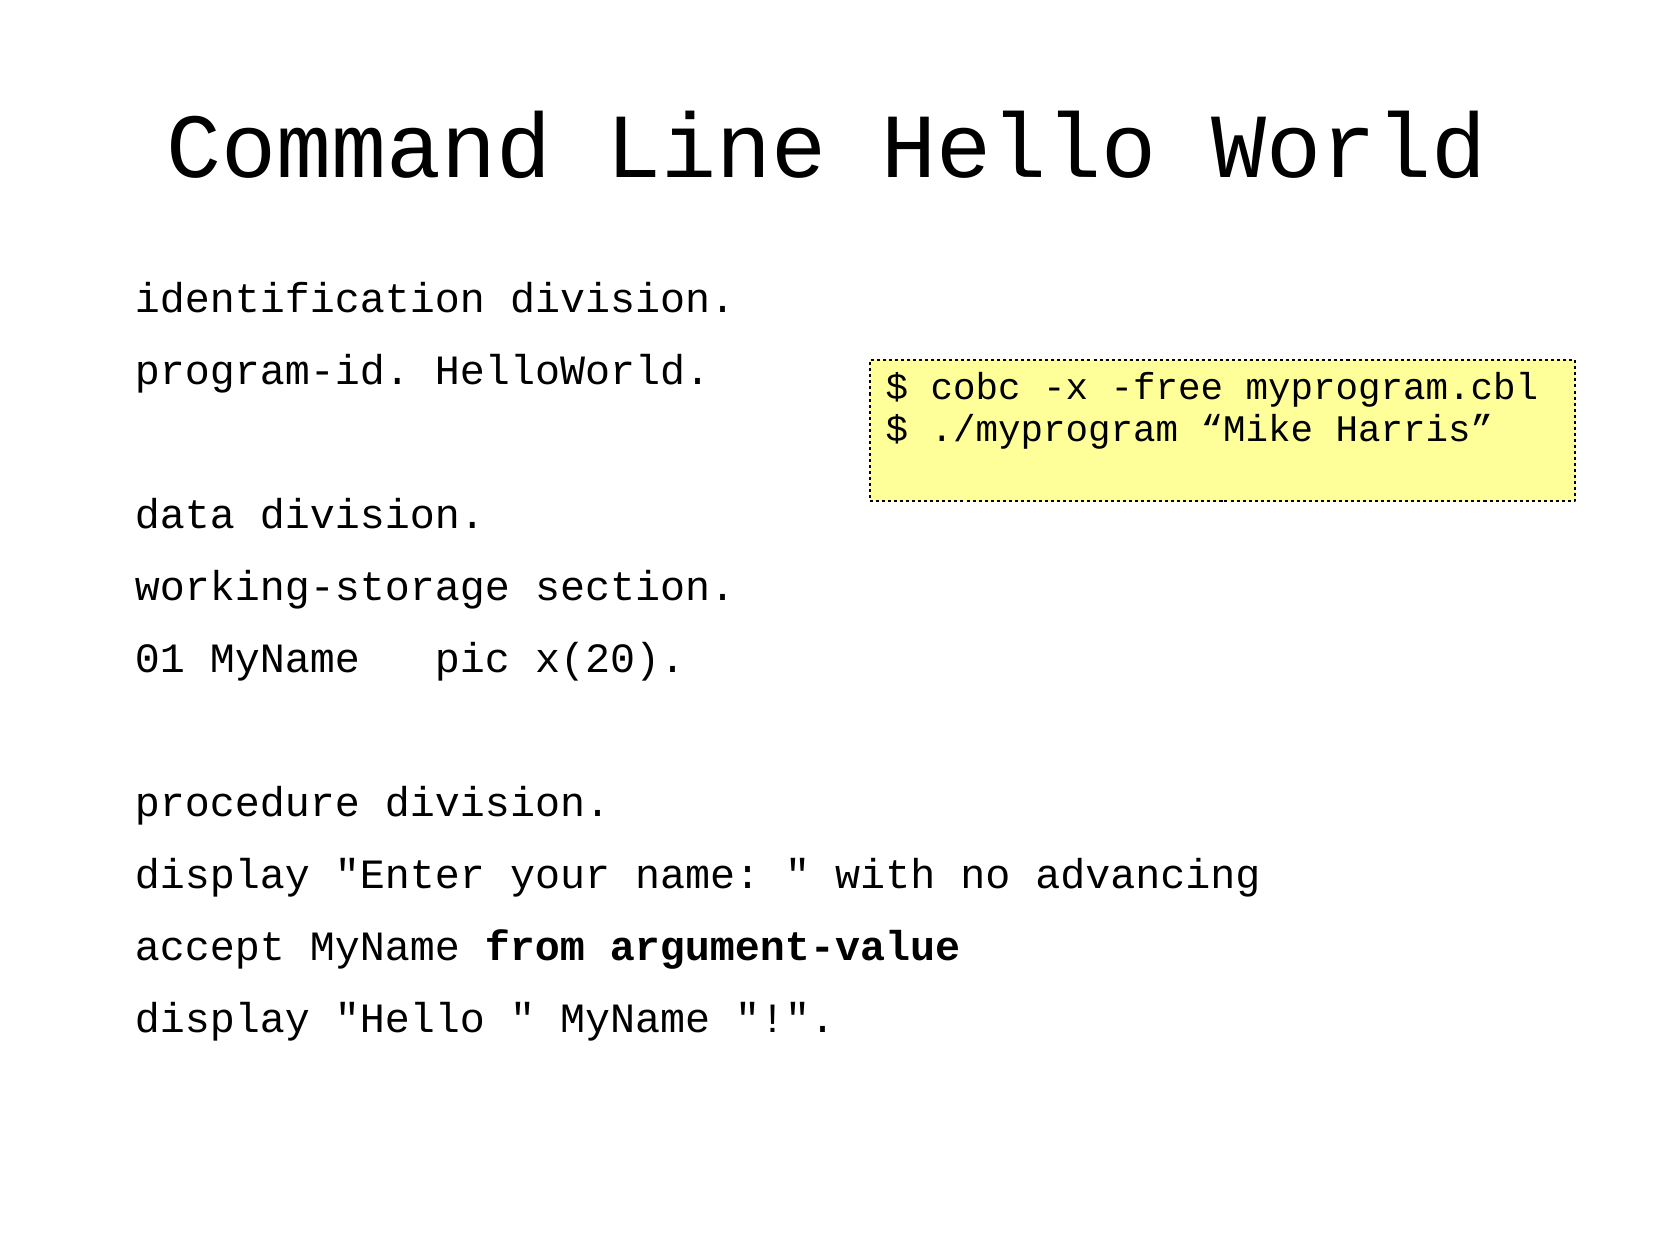

# Command Line Hello World
identification division.
program-id. HelloWorld.
data division.
working-storage section.
01 MyName pic x(20).
procedure division.
display "Enter your name: " with no advancing
accept MyName from argument-value
display "Hello " MyName "!".
$ cobc -x -free myprogram.cbl
$ ./myprogram “Mike Harris”